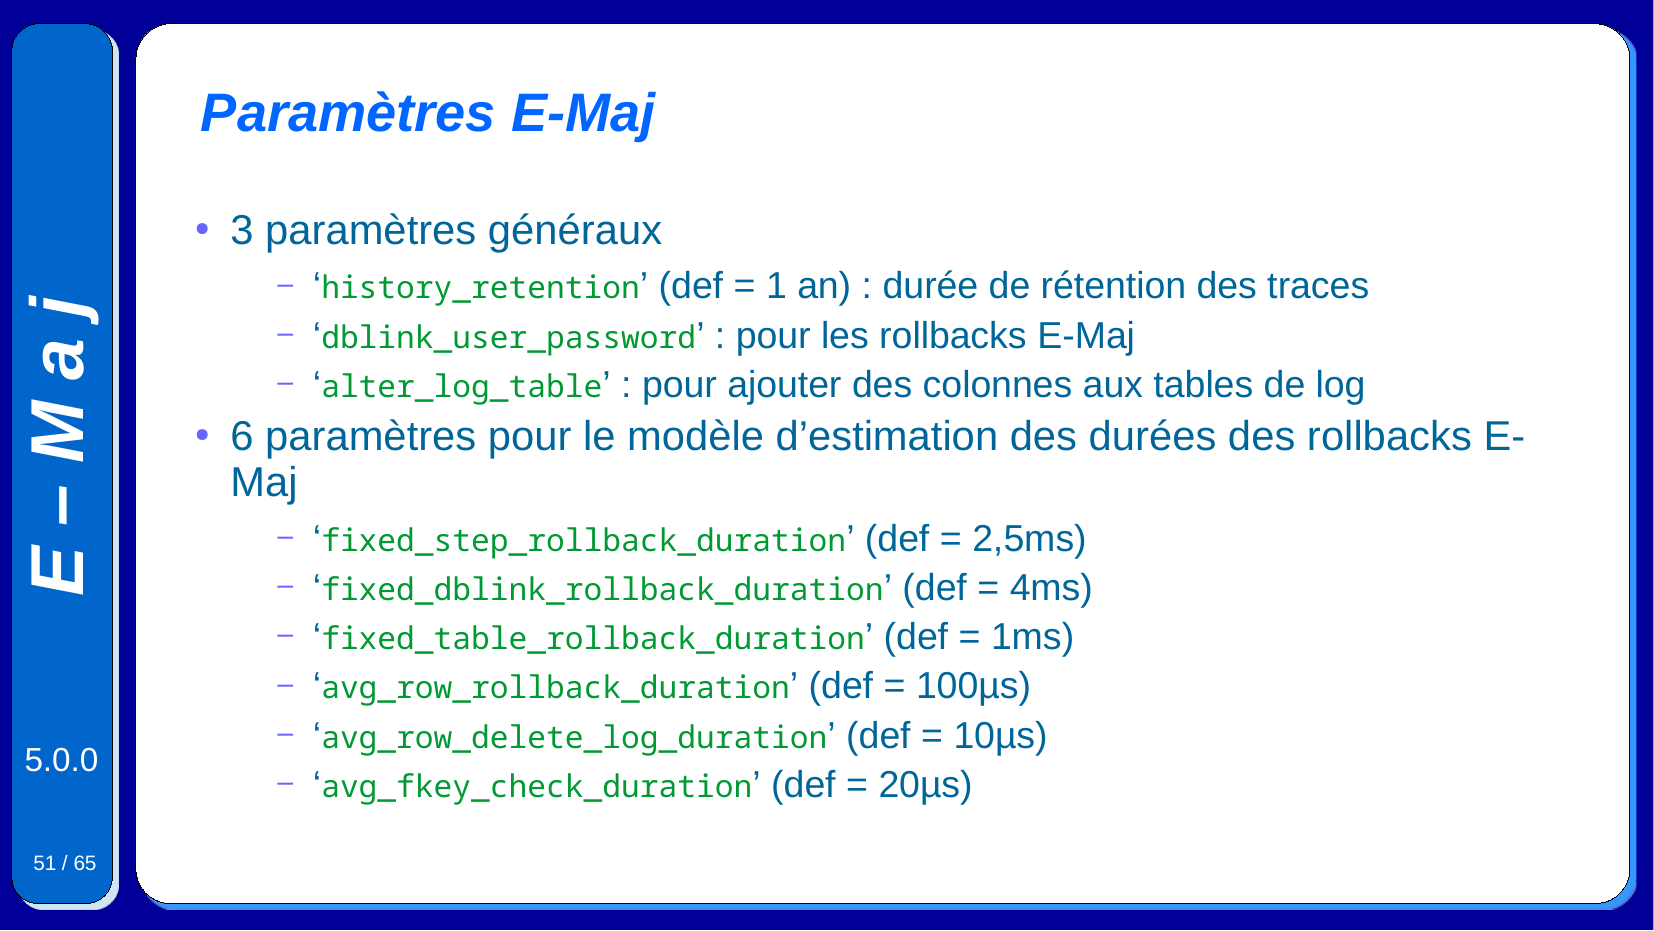

# Paramètres E-Maj
3 paramètres généraux
‘history_retention’ (def = 1 an) : durée de rétention des traces
‘dblink_user_password’ : pour les rollbacks E-Maj
‘alter_log_table’ : pour ajouter des colonnes aux tables de log
6 paramètres pour le modèle d’estimation des durées des rollbacks E-Maj
‘fixed_step_rollback_duration’ (def = 2,5ms)
‘fixed_dblink_rollback_duration’ (def = 4ms)
‘fixed_table_rollback_duration’ (def = 1ms)
‘avg_row_rollback_duration’ (def = 100µs)
‘avg_row_delete_log_duration’ (def = 10µs)
‘avg_fkey_check_duration’ (def = 20µs)